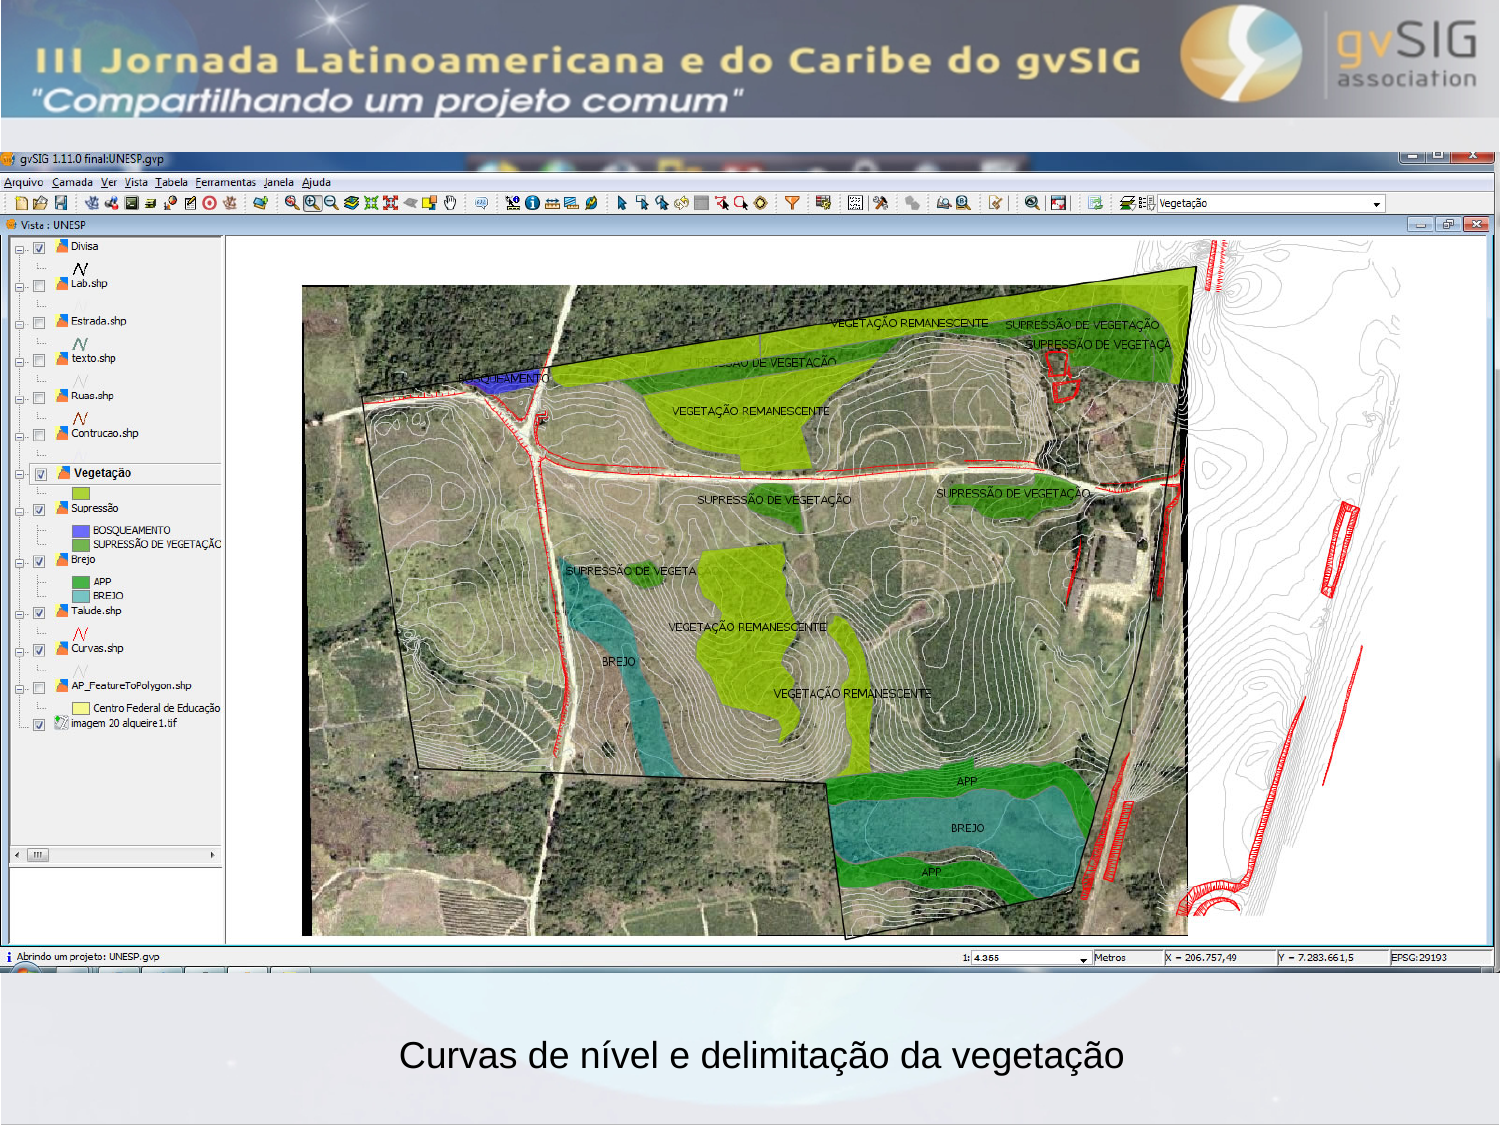

Curvas de nível e delimitação da vegetação